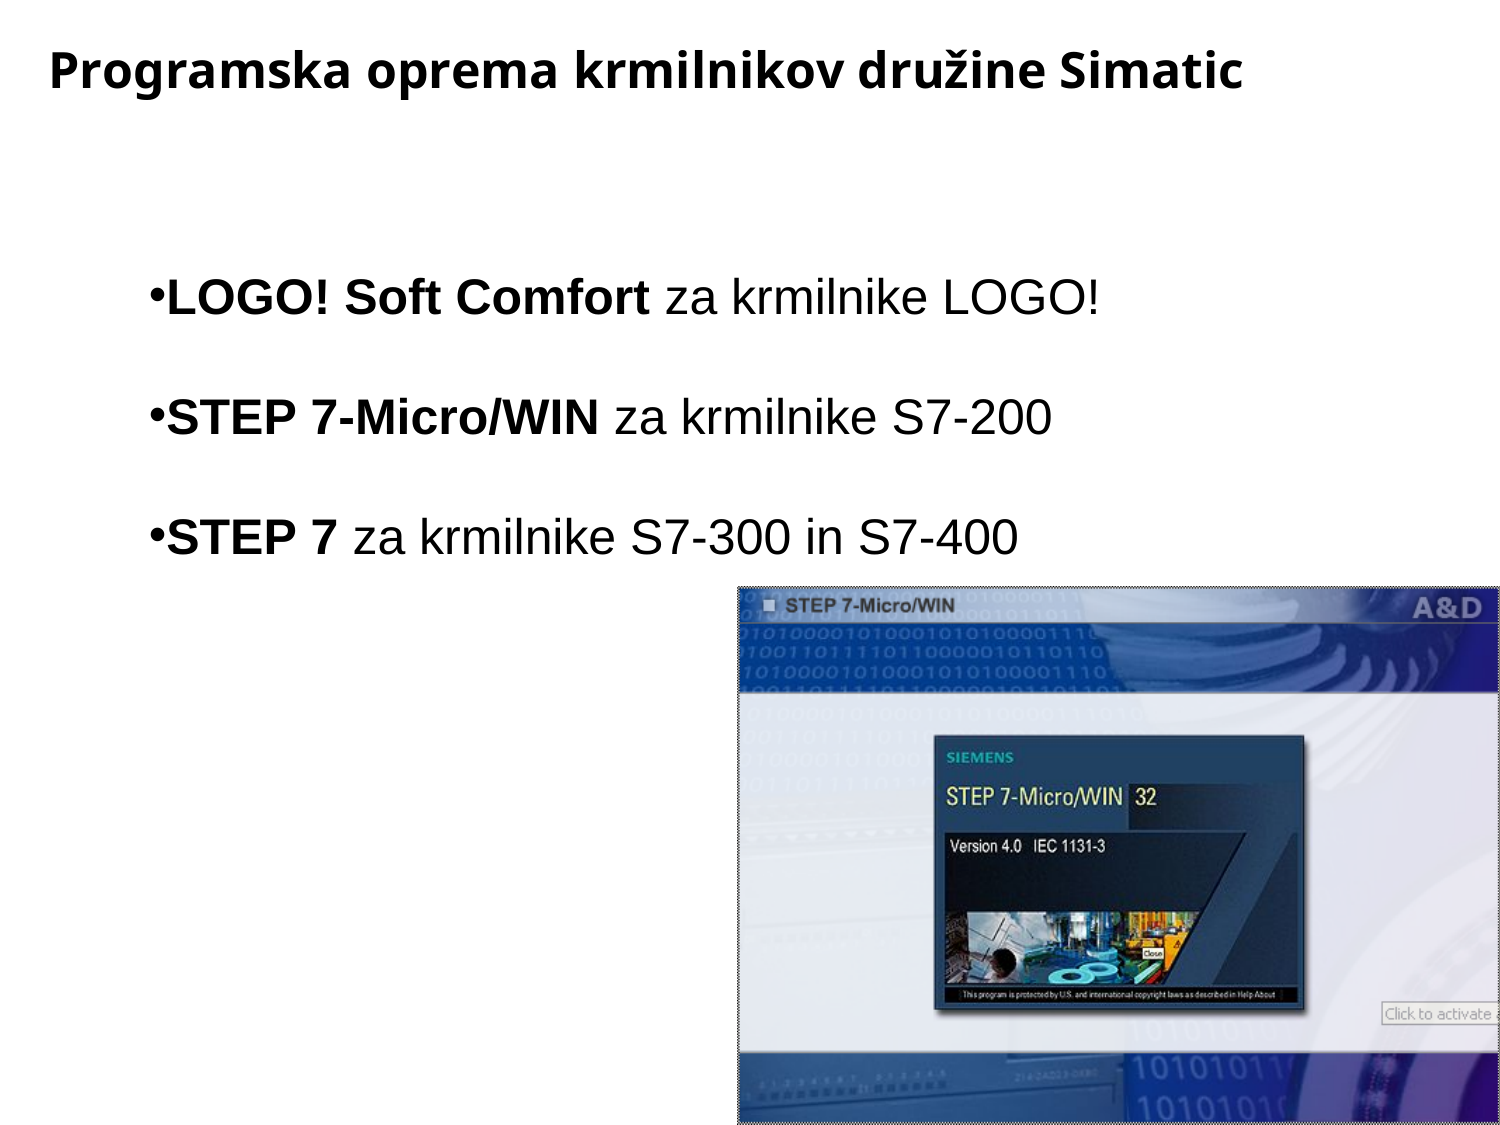

Programska oprema krmilnikov družine Simatic
LOGO! Soft Comfort za krmilnike LOGO!
STEP 7-Micro/WIN za krmilnike S7-200
STEP 7 za krmilnike S7-300 in S7-400